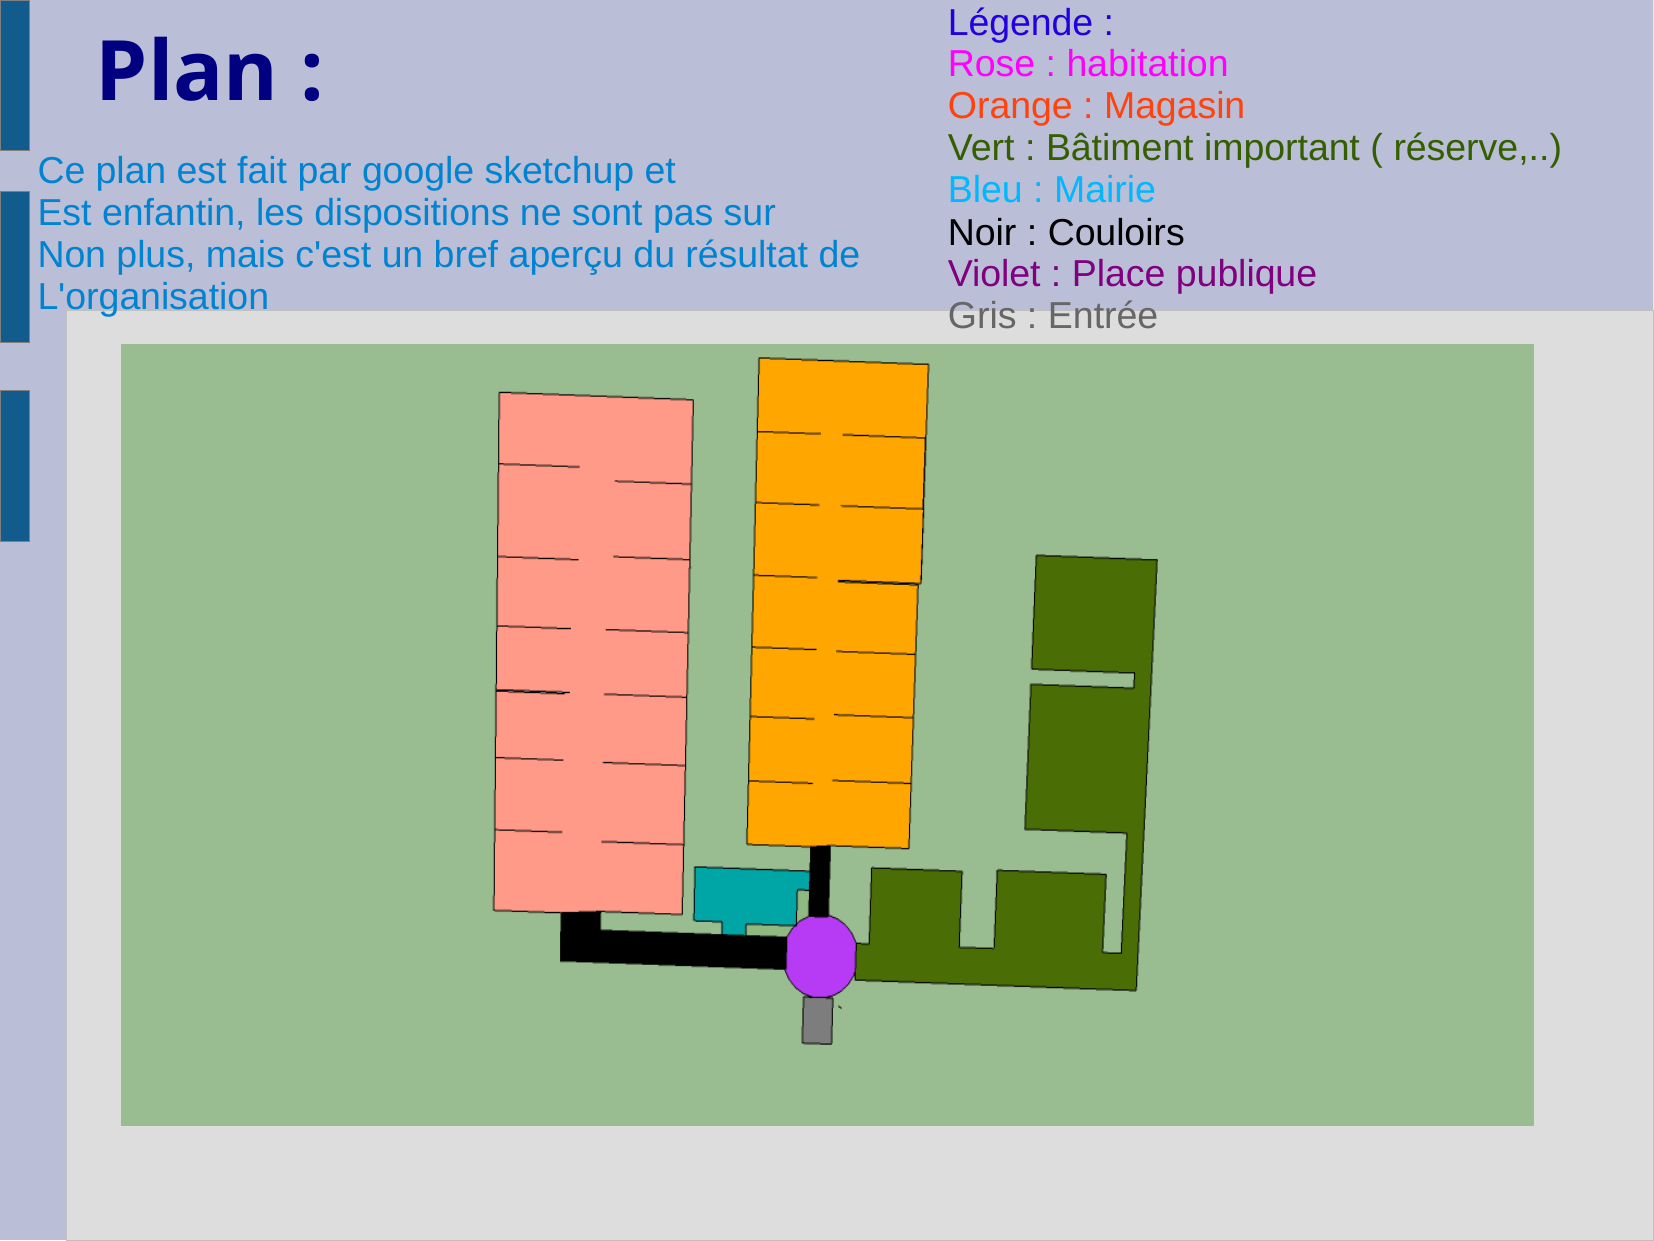

# Plan :
Légende :
Rose : habitation
Orange : Magasin
Vert : Bâtiment important ( réserve,..)
Bleu : Mairie
Noir : Couloirs
Violet : Place publique
Gris : Entrée
Ce plan est fait par google sketchup et
Est enfantin, les dispositions ne sont pas sur
Non plus, mais c'est un bref aperçu du résultat de
L'organisation